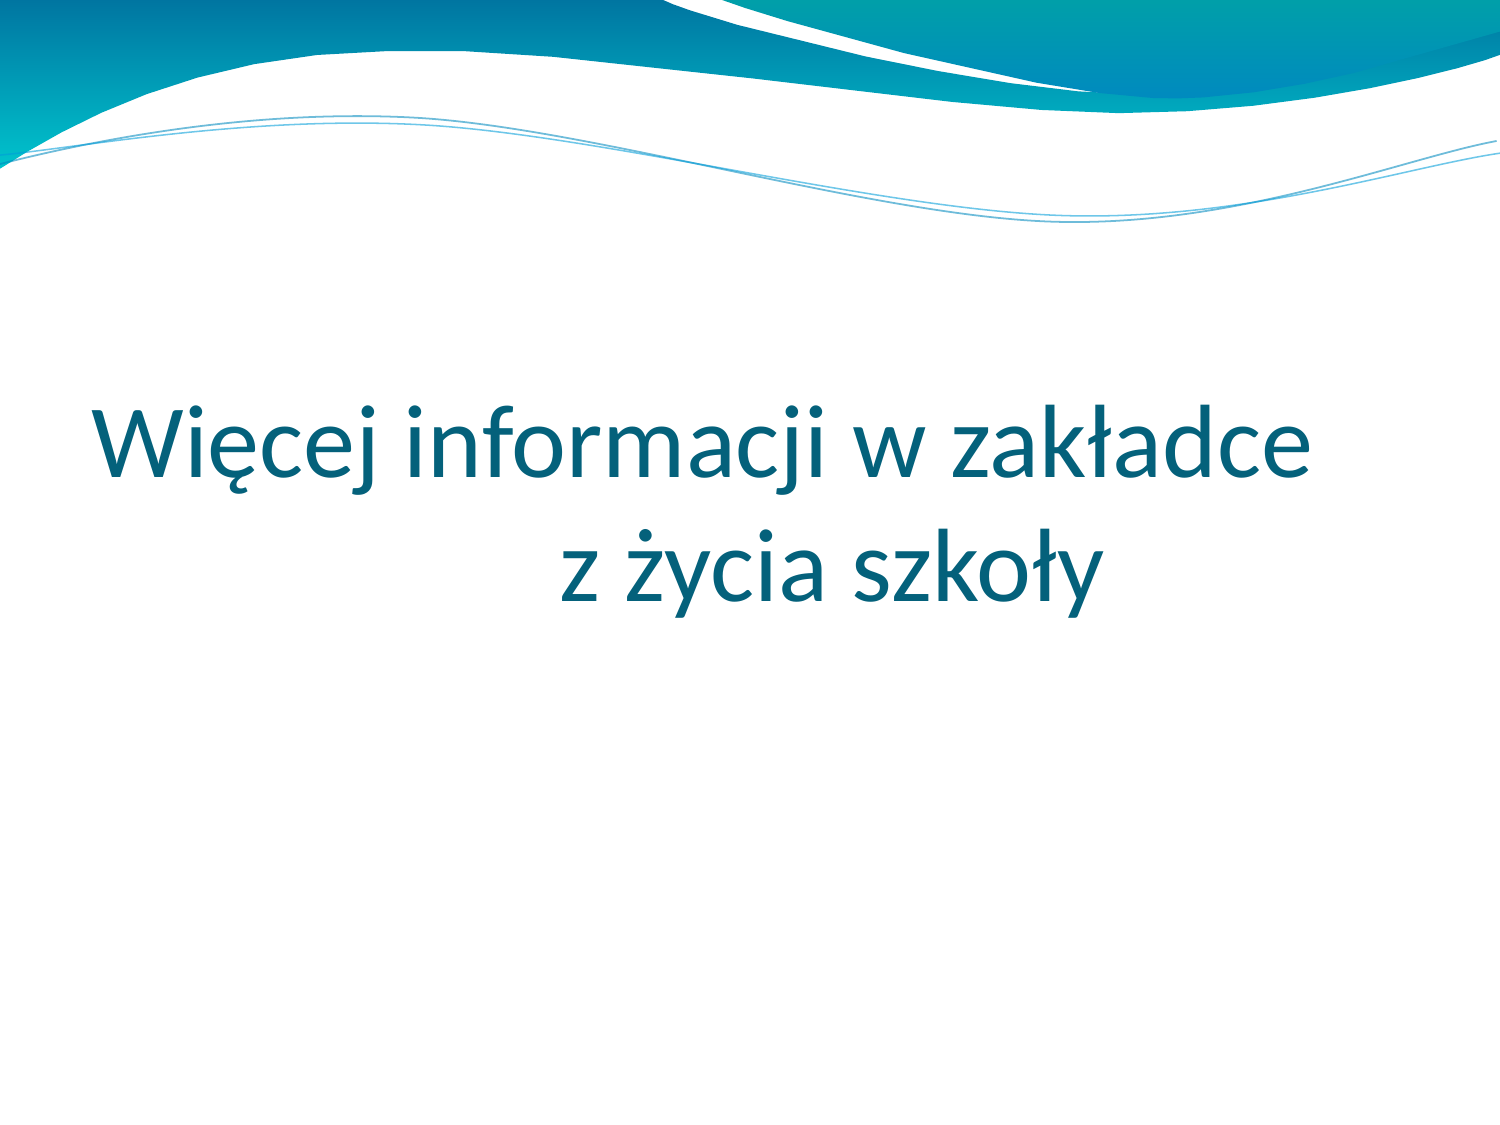

# Więcej informacji w zakładce z życia szkoły